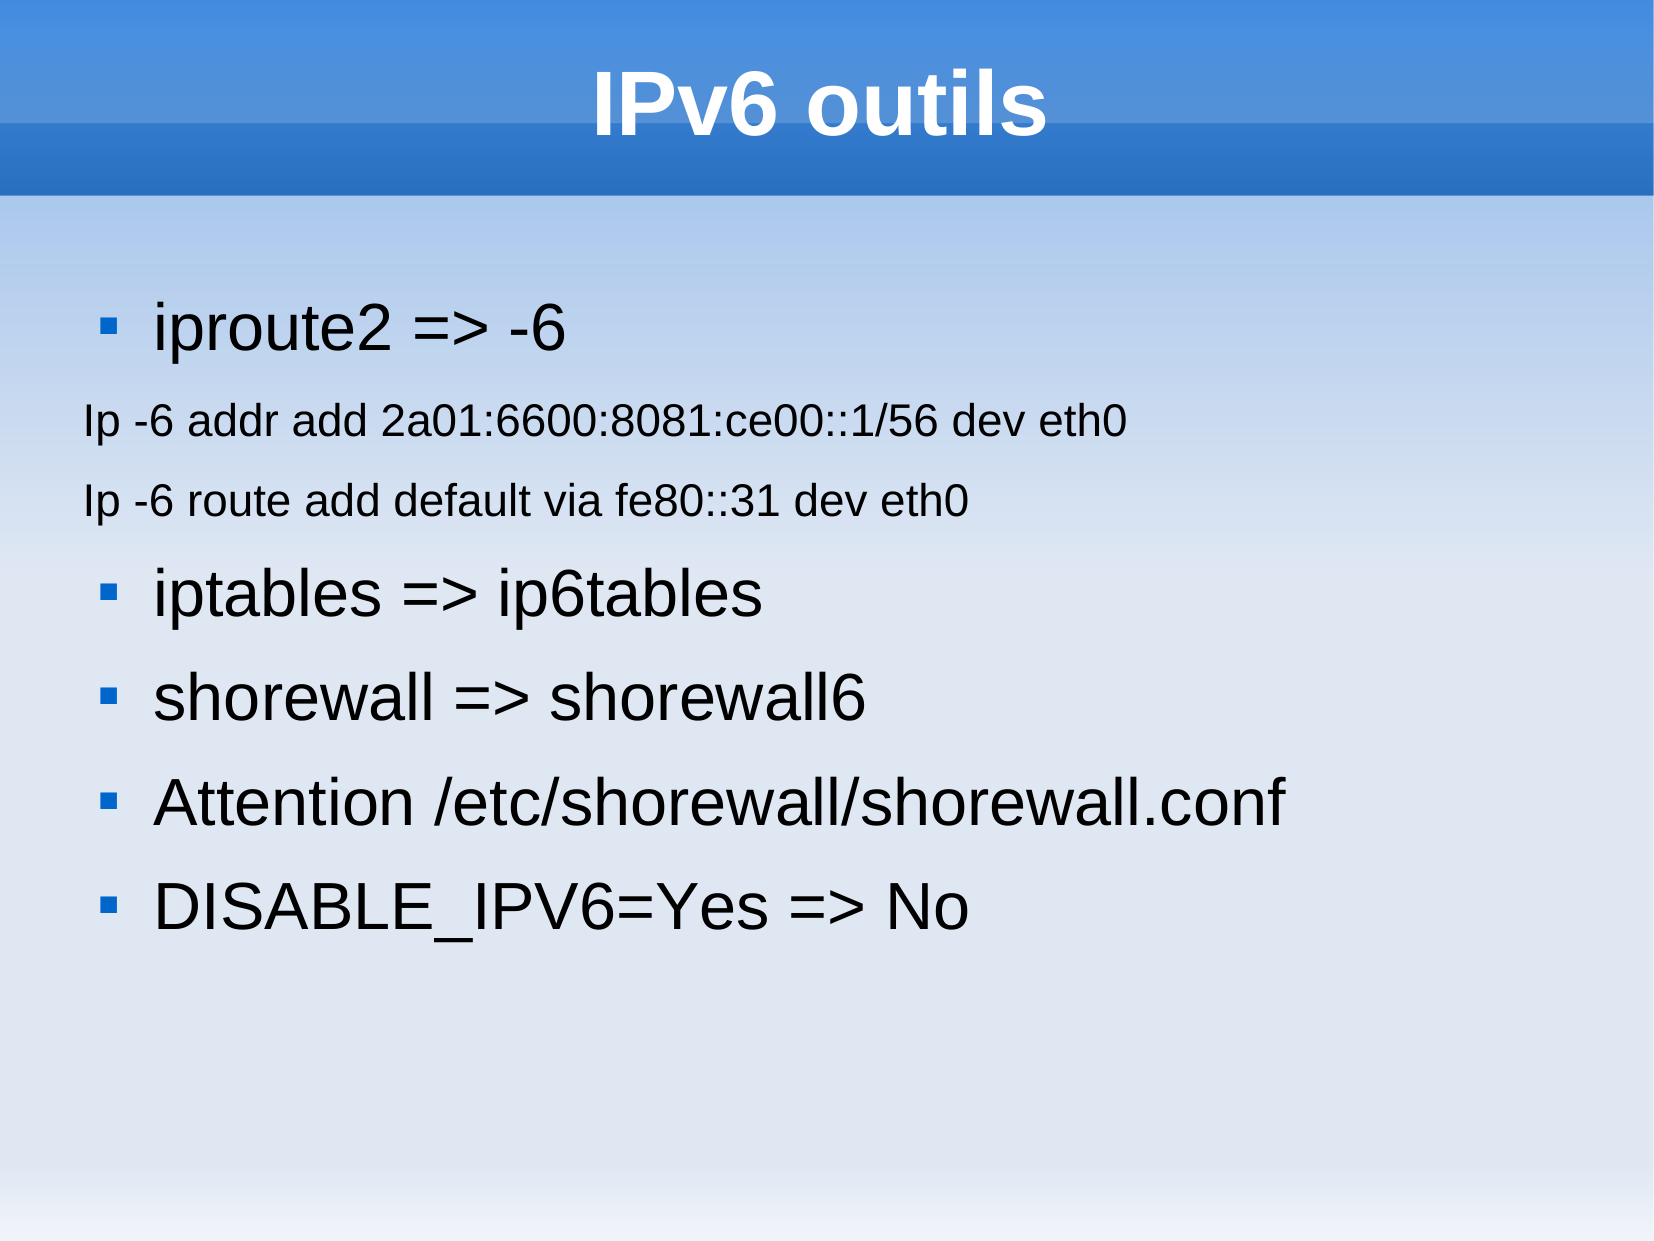

# IPv6 outils
iproute2 => -6
Ip -6 addr add 2a01:6600:8081:ce00::1/56 dev eth0
Ip -6 route add default via fe80::31 dev eth0
iptables => ip6tables
shorewall => shorewall6
Attention /etc/shorewall/shorewall.conf
DISABLE_IPV6=Yes => No